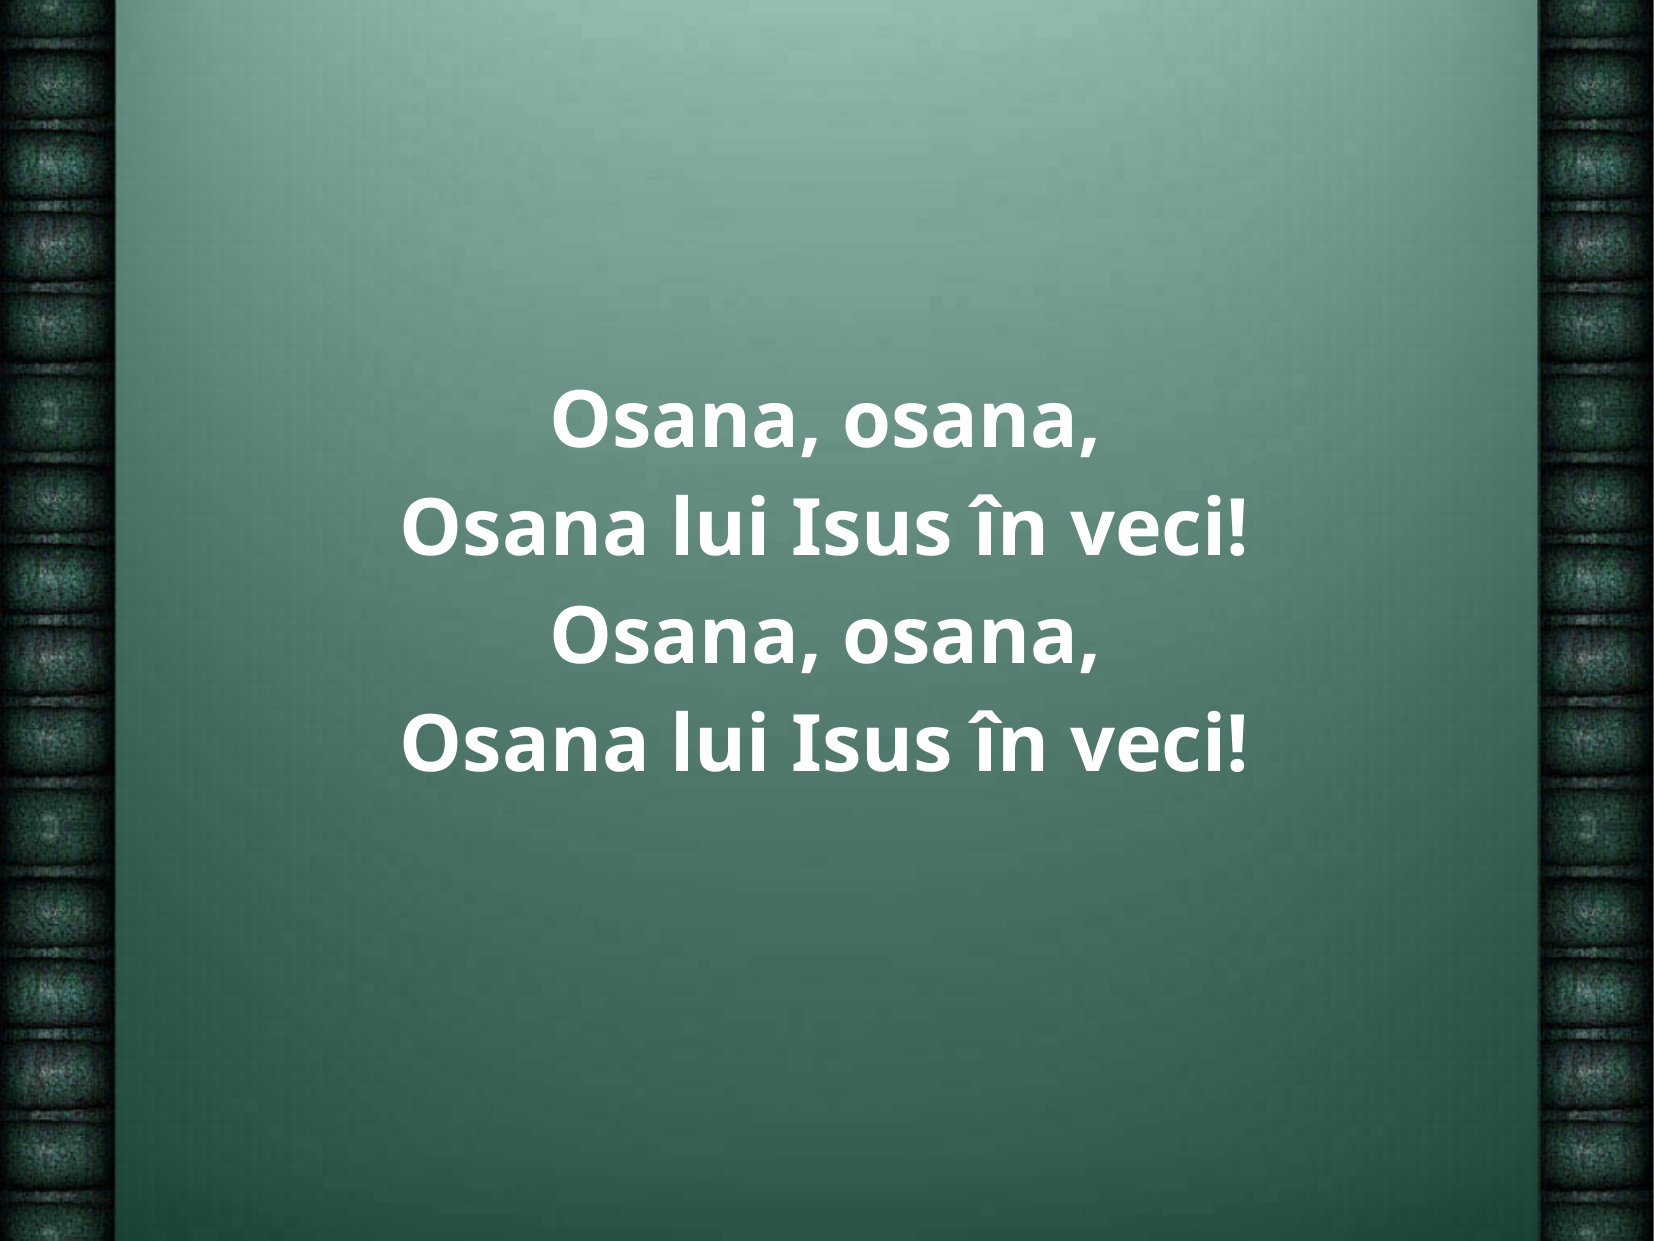

Osana, osana,
Osana lui Isus în veci!
Osana, osana,
Osana lui Isus în veci!